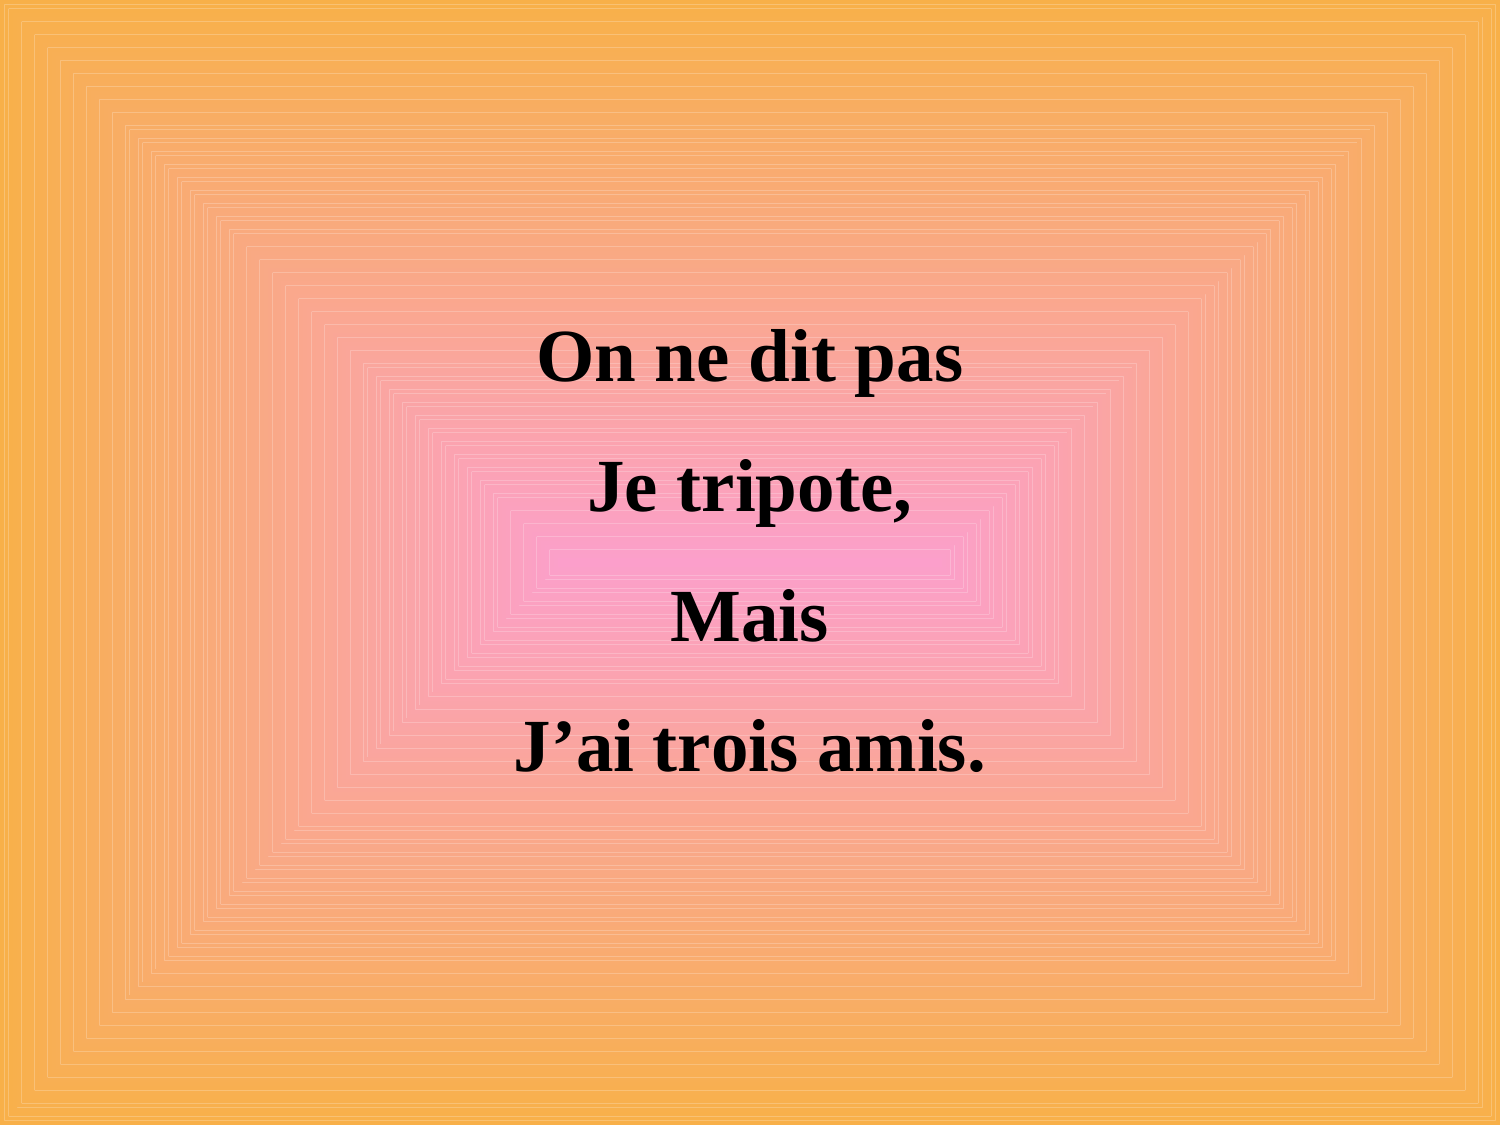

On ne dit pas
Je tripote,
Mais
J’ai trois amis.